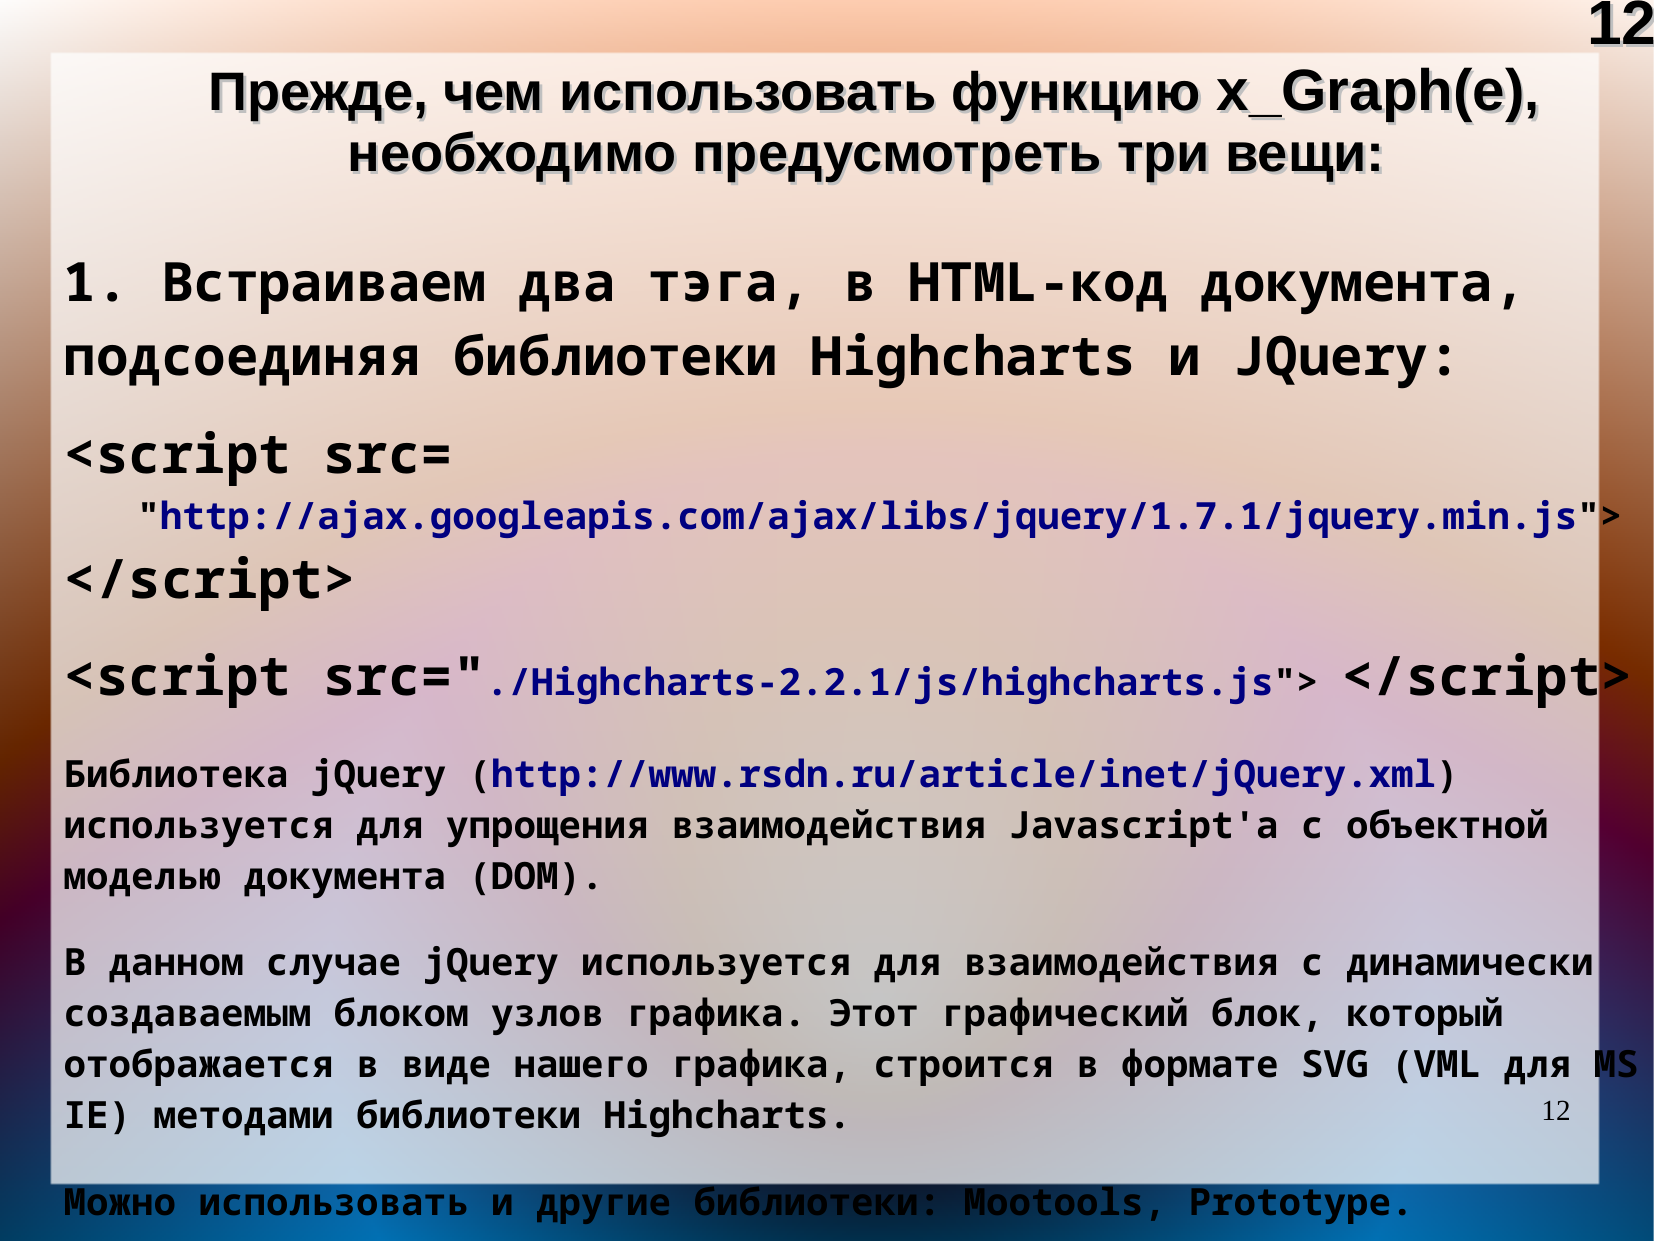

Прежде, чем использовать функцию x_Graph(e), необходимо предусмотреть три вещи:
1. Встраиваем два тэга, в HTML-код документа, подсоединяя библиотеки Highcharts и JQuery:
<script src=
	"http://ajax.googleapis.com/ajax/libs/jquery/1.7.1/jquery.min.js">
</script>
<script src="./Highcharts-2.2.1/js/highcharts.js"> </script>
Библиотека jQuery (http://www.rsdn.ru/article/inet/jQuery.xml) используется для упрощения взаимодействия Javascript'а с объектной моделью документа (DOM).
В данном случае jQuery используется для взаимодействия с динамически создаваемым блоком узлов графика. Этот графический блок, который отображается в виде нашего графика, строится в формате SVG (VML для MS IE) методами библиотеки Highcharts.
Можно использовать и другие библиотеки: Mootools, Prototype.
12